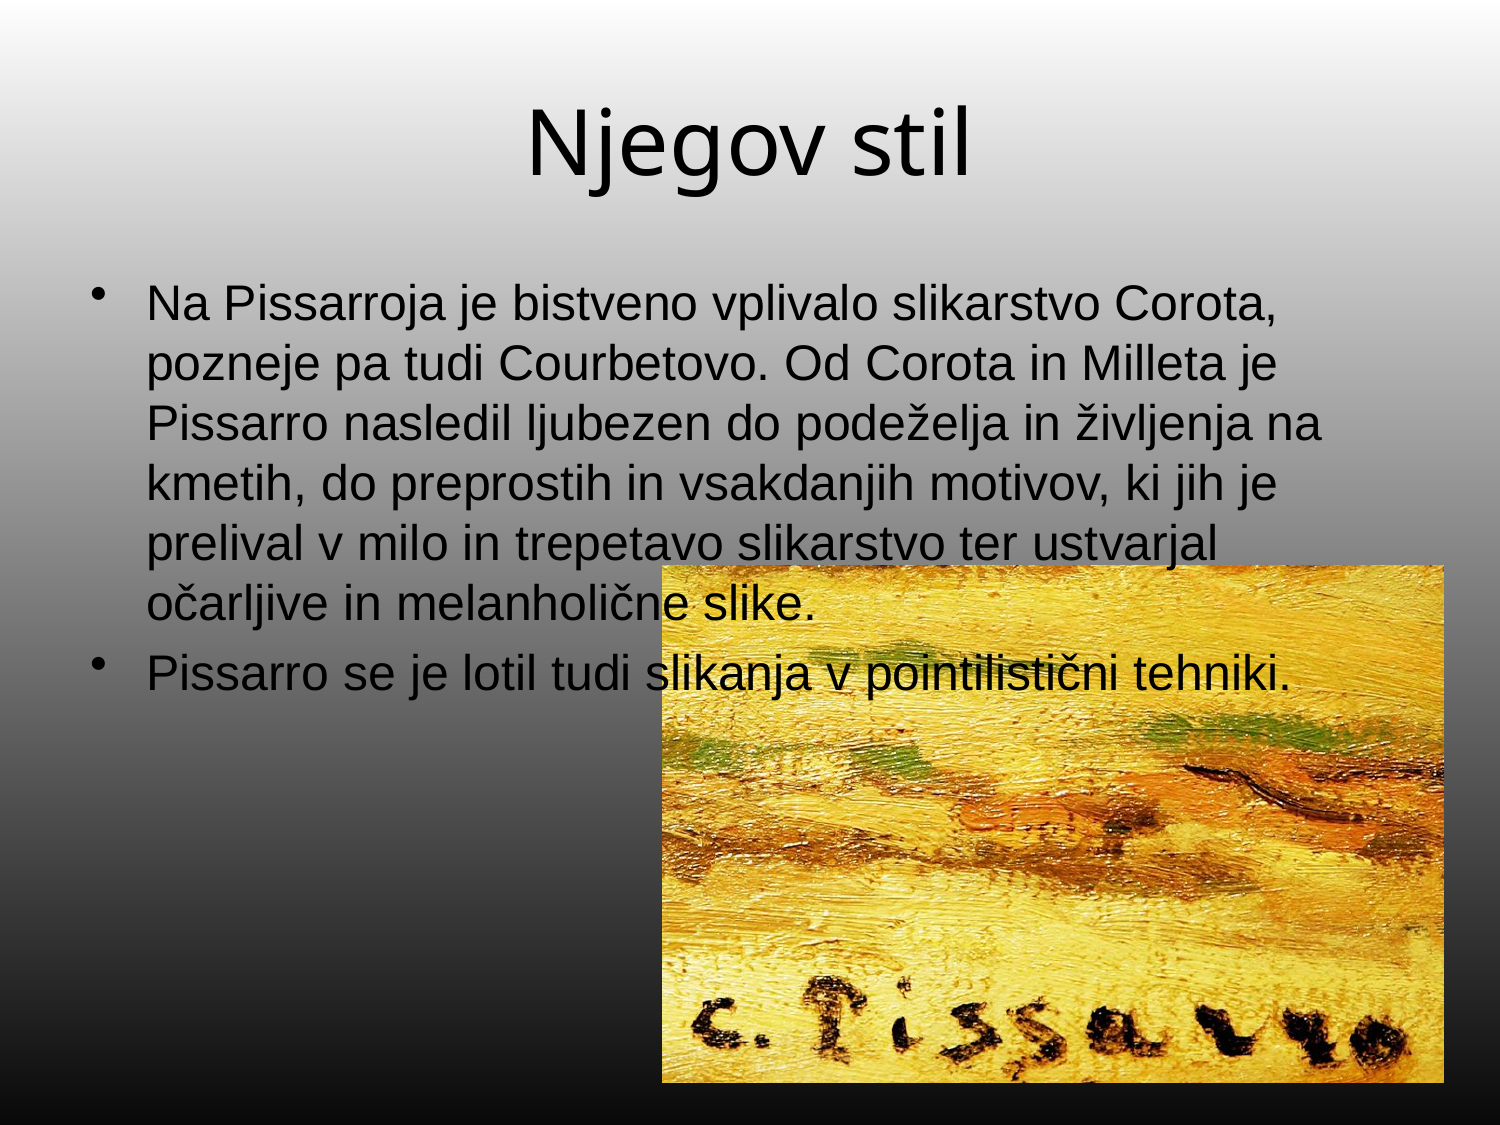

# Njegov stil
Na Pissarroja je bistveno vplivalo slikarstvo Corota, pozneje pa tudi Courbetovo. Od Corota in Milleta je Pissarro nasledil ljubezen do podeželja in življenja na kmetih, do preprostih in vsakdanjih motivov, ki jih je prelival v milo in trepetavo slikarstvo ter ustvarjal očarljive in melanholične slike.
Pissarro se je lotil tudi slikanja v pointilistični tehniki.